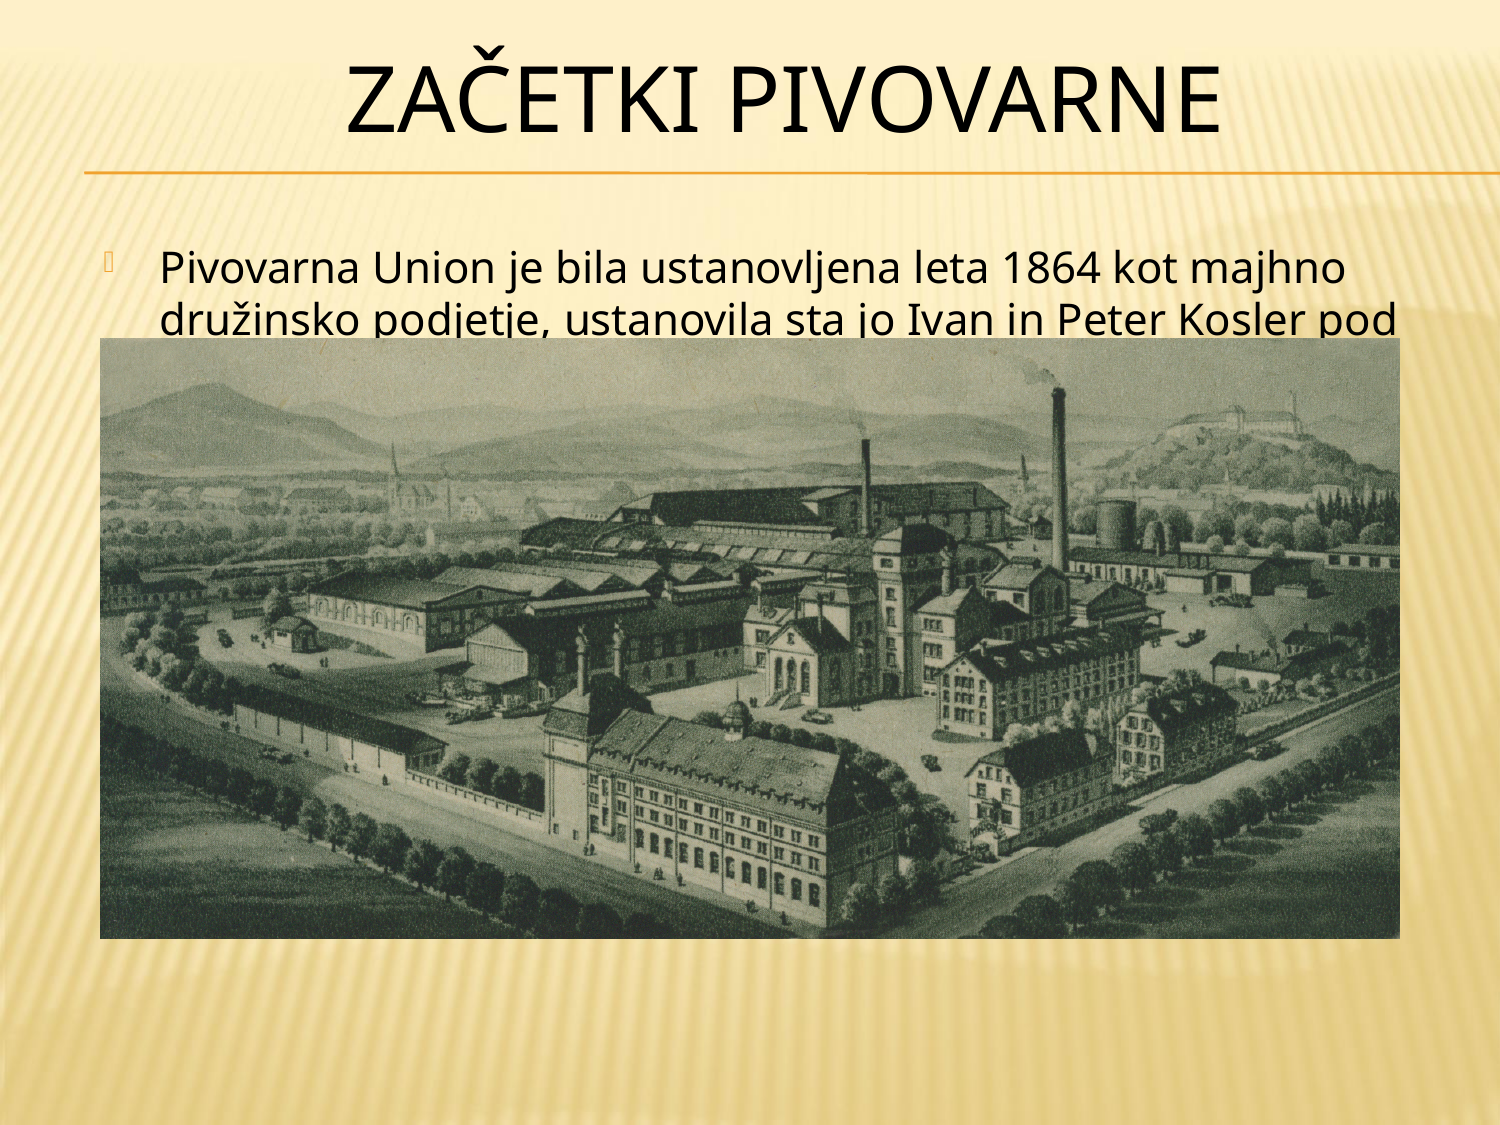

# ZAČETKI PIVOVARNE
Pivovarna Union je bila ustanovljena leta 1864 kot majhno družinsko podjetje, ustanovila sta jo Ivan in Peter Kosler pod imenom Pivovarna Kosler.
Zaradi povečevanja prodaje in velikega potencialnega trga Avstro-Ogrske, sta brata Kosler leta 1909, ob pomoči kreditnega zavoda za trgovino in industrijo na Dunaju, ustanovila Delniško družbo Pivovarne Union, ki je poleg Pivovarne Kosler združevala še pivovarne Reininghaus A.G. in Puntigam iz Gradca in Goss pri Leobnu.